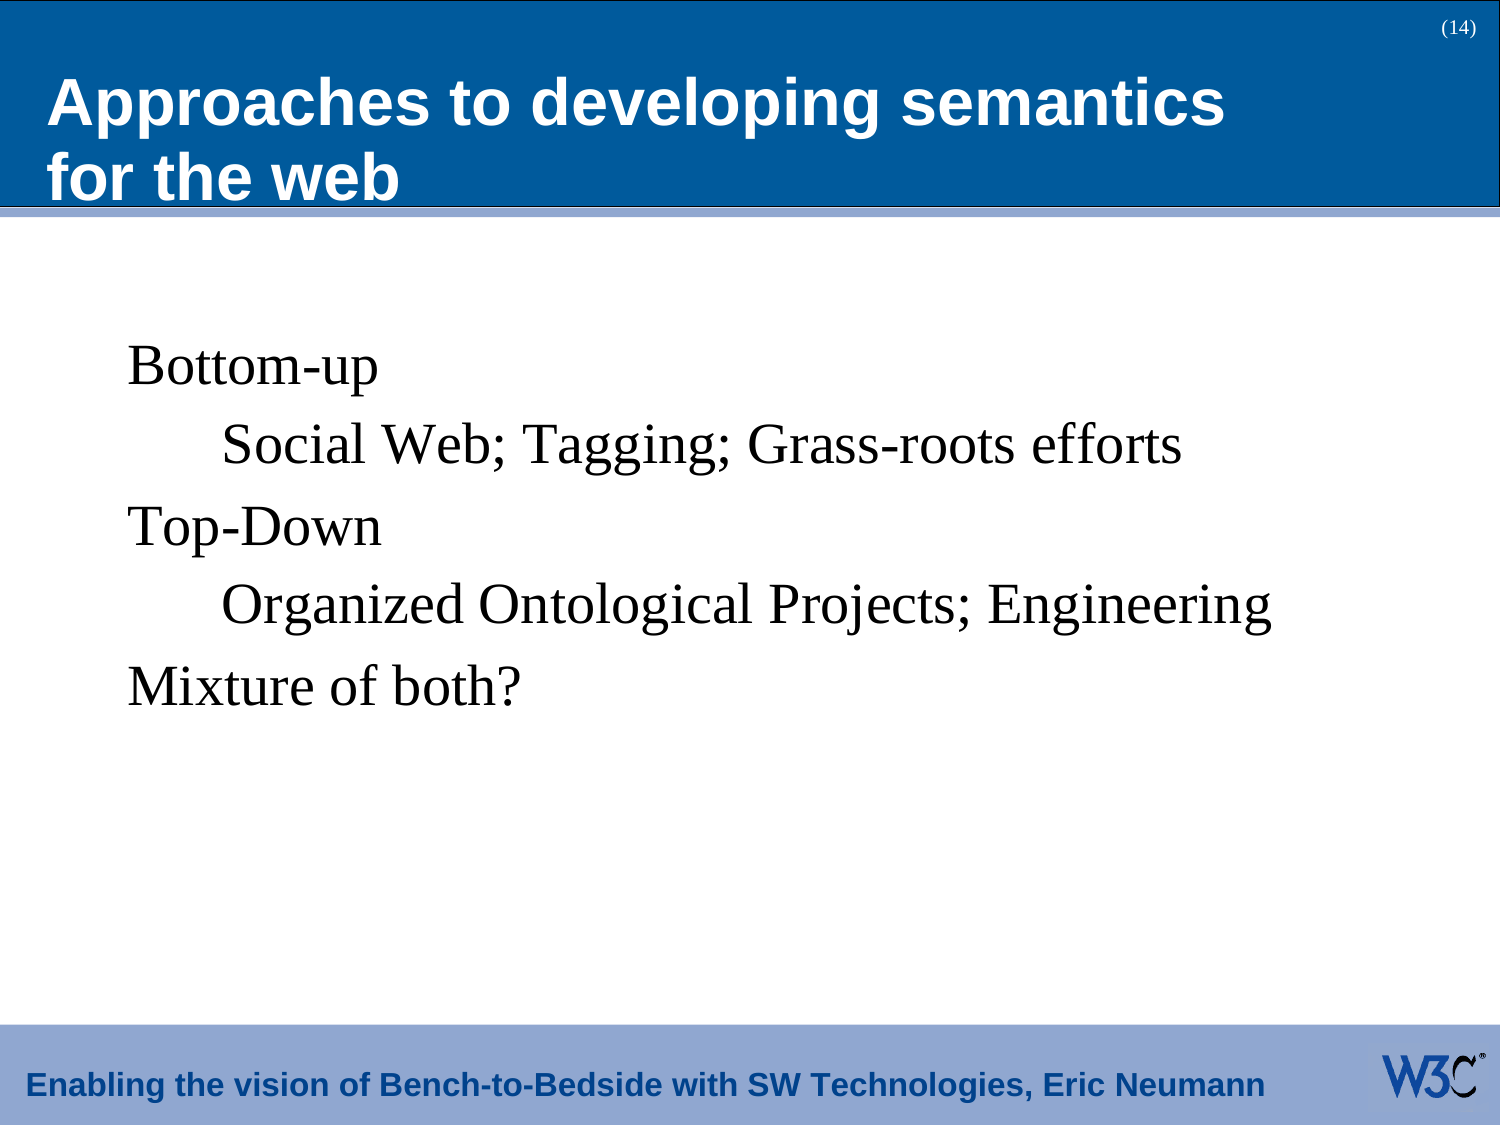

# Approaches to developing semantics for the web
Bottom-up
Social Web; Tagging; Grass-roots efforts
Top-Down
Organized Ontological Projects; Engineering
Mixture of both?